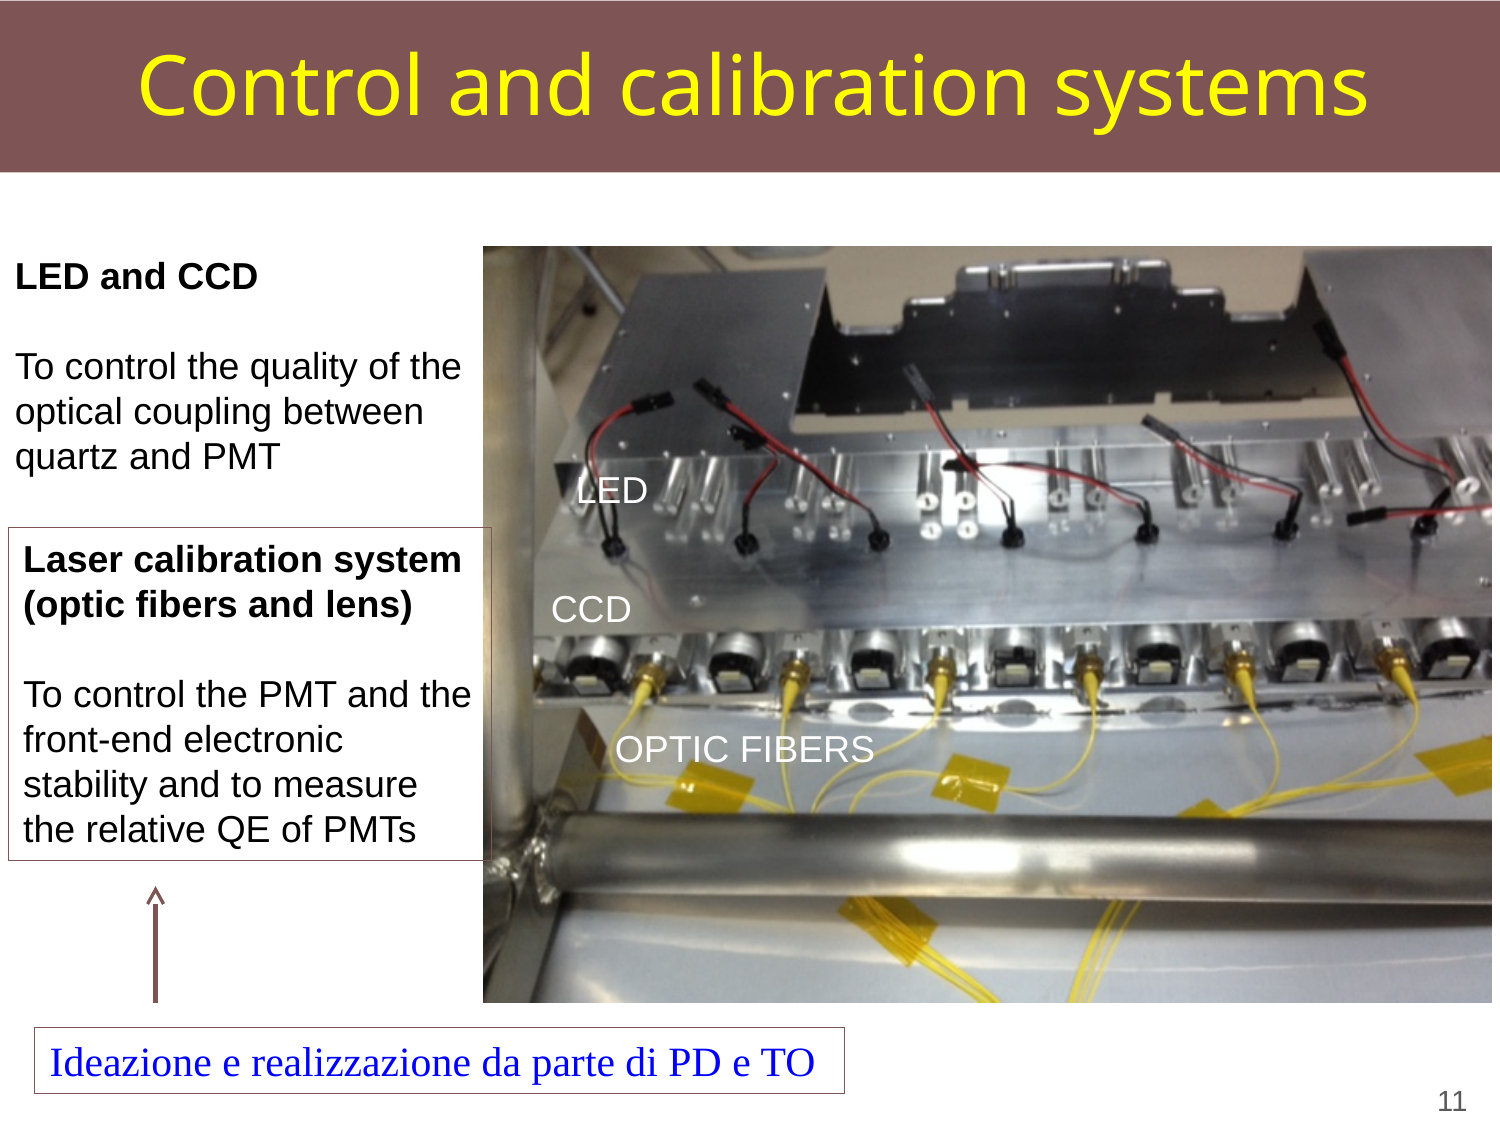

# Control and calibration systems
LED and CCD
To control the quality of the optical coupling between quartz and PMT
LED
Laser calibration system
(optic fibers and lens)
To control the PMT and the front-end electronic stability and to measure the relative QE of PMTs
CCD
OPTIC FIBERS
Ideazione e realizzazione da parte di PD e TO